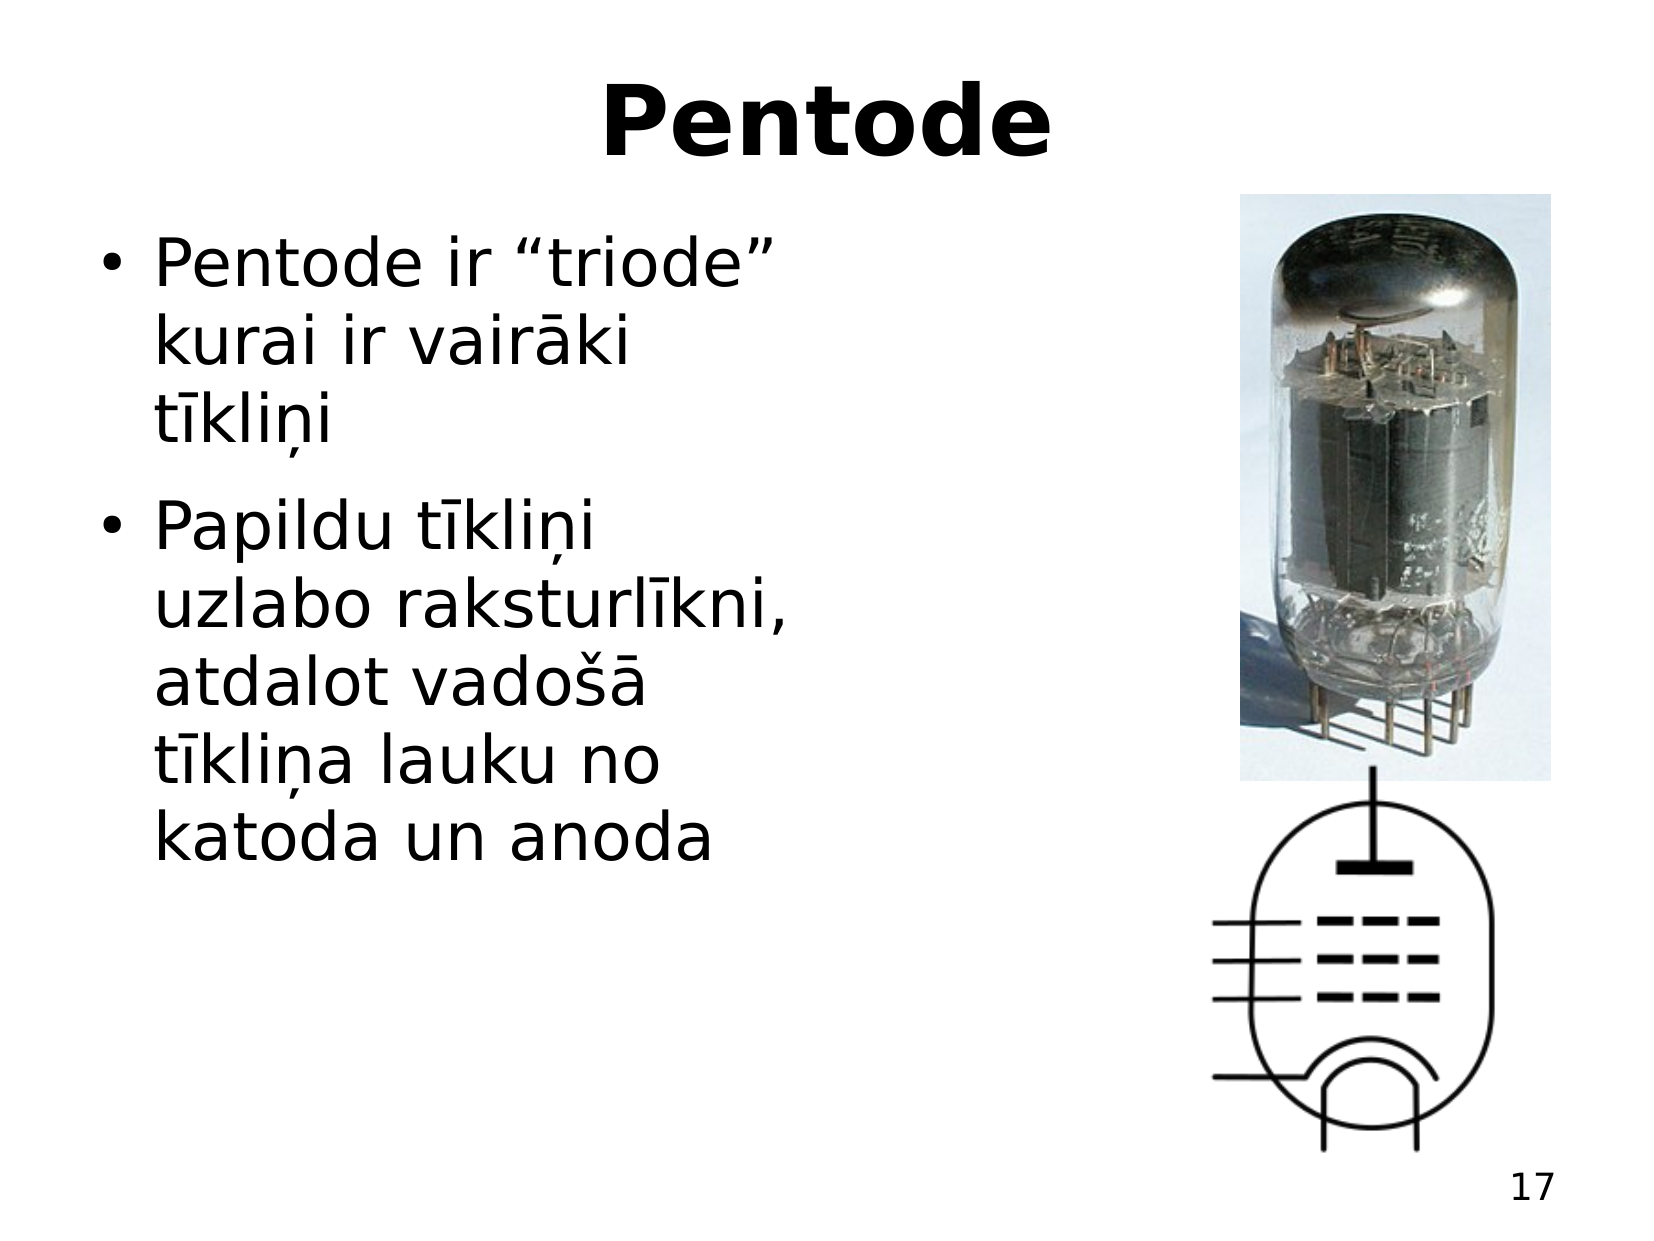

# Pentode
Pentode ir “triode” kurai ir vairāki tīkliņi
Papildu tīkliņi uzlabo raksturlīkni, atdalot vadošā tīkliņa lauku no katoda un anoda